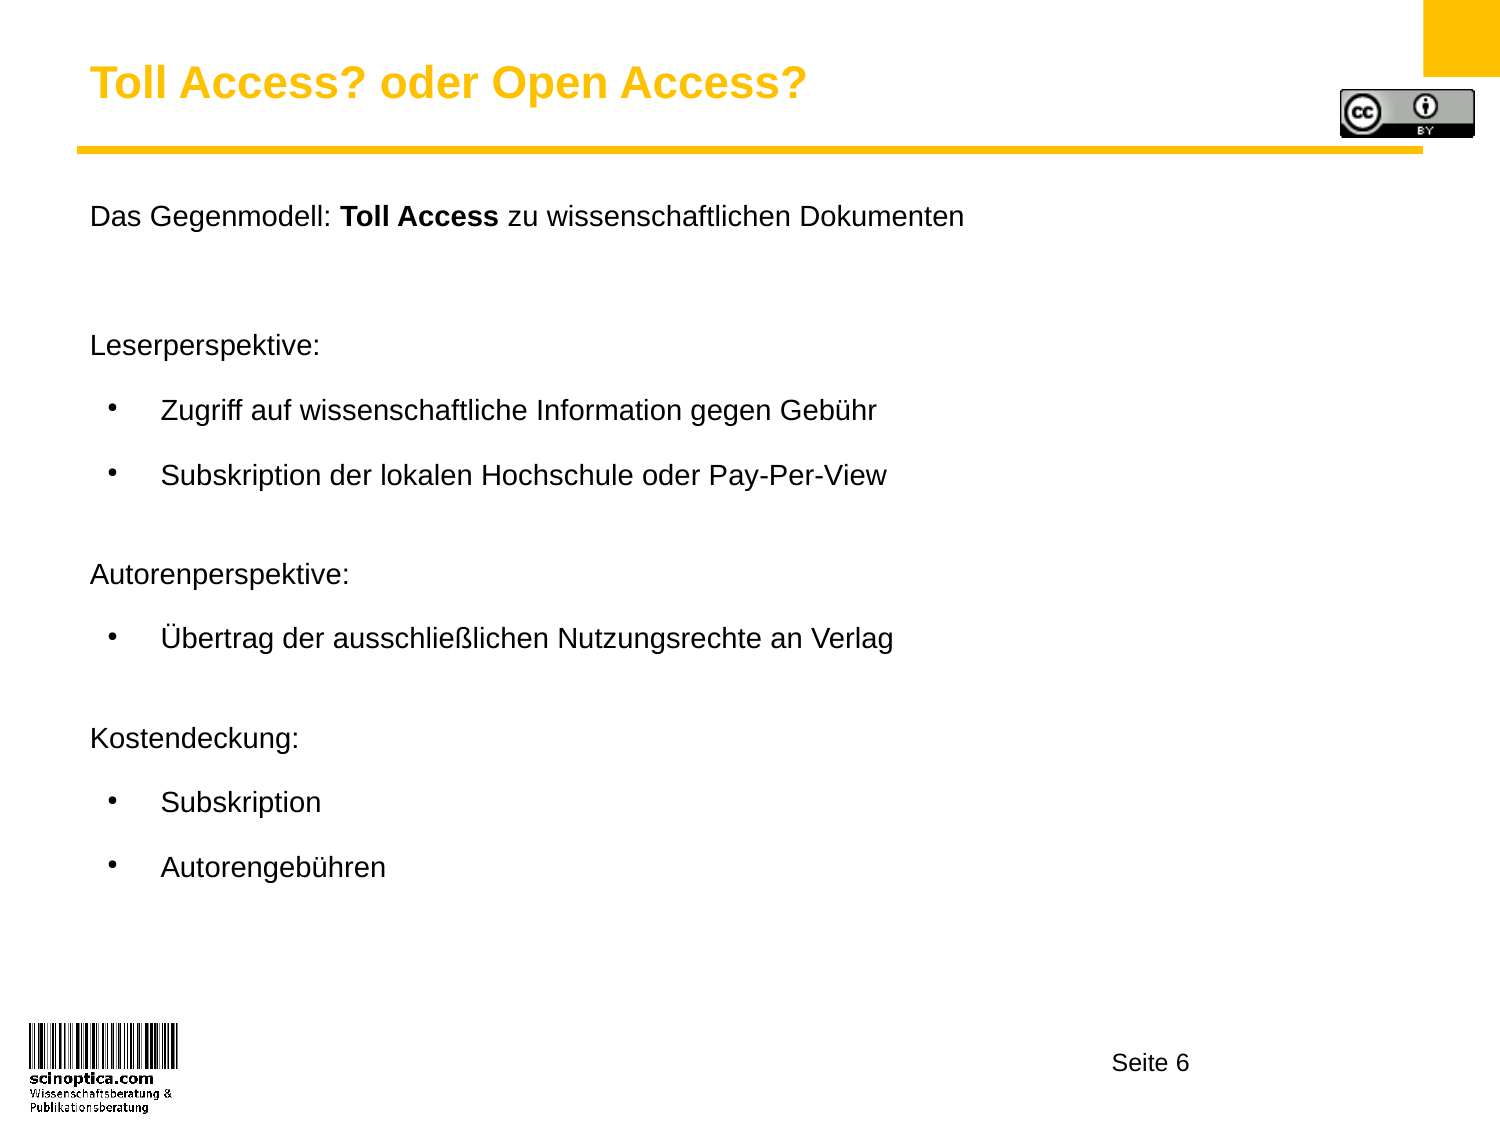

# Toll Access? oder Open Access?
Das Gegenmodell: Toll Access zu wissenschaftlichen Dokumenten
Leserperspektive:
Zugriff auf wissenschaftliche Information gegen Gebühr
Subskription der lokalen Hochschule oder Pay-Per-View
Autorenperspektive:
Übertrag der ausschließlichen Nutzungsrechte an Verlag
Kostendeckung:
Subskription
Autorengebühren
Seite